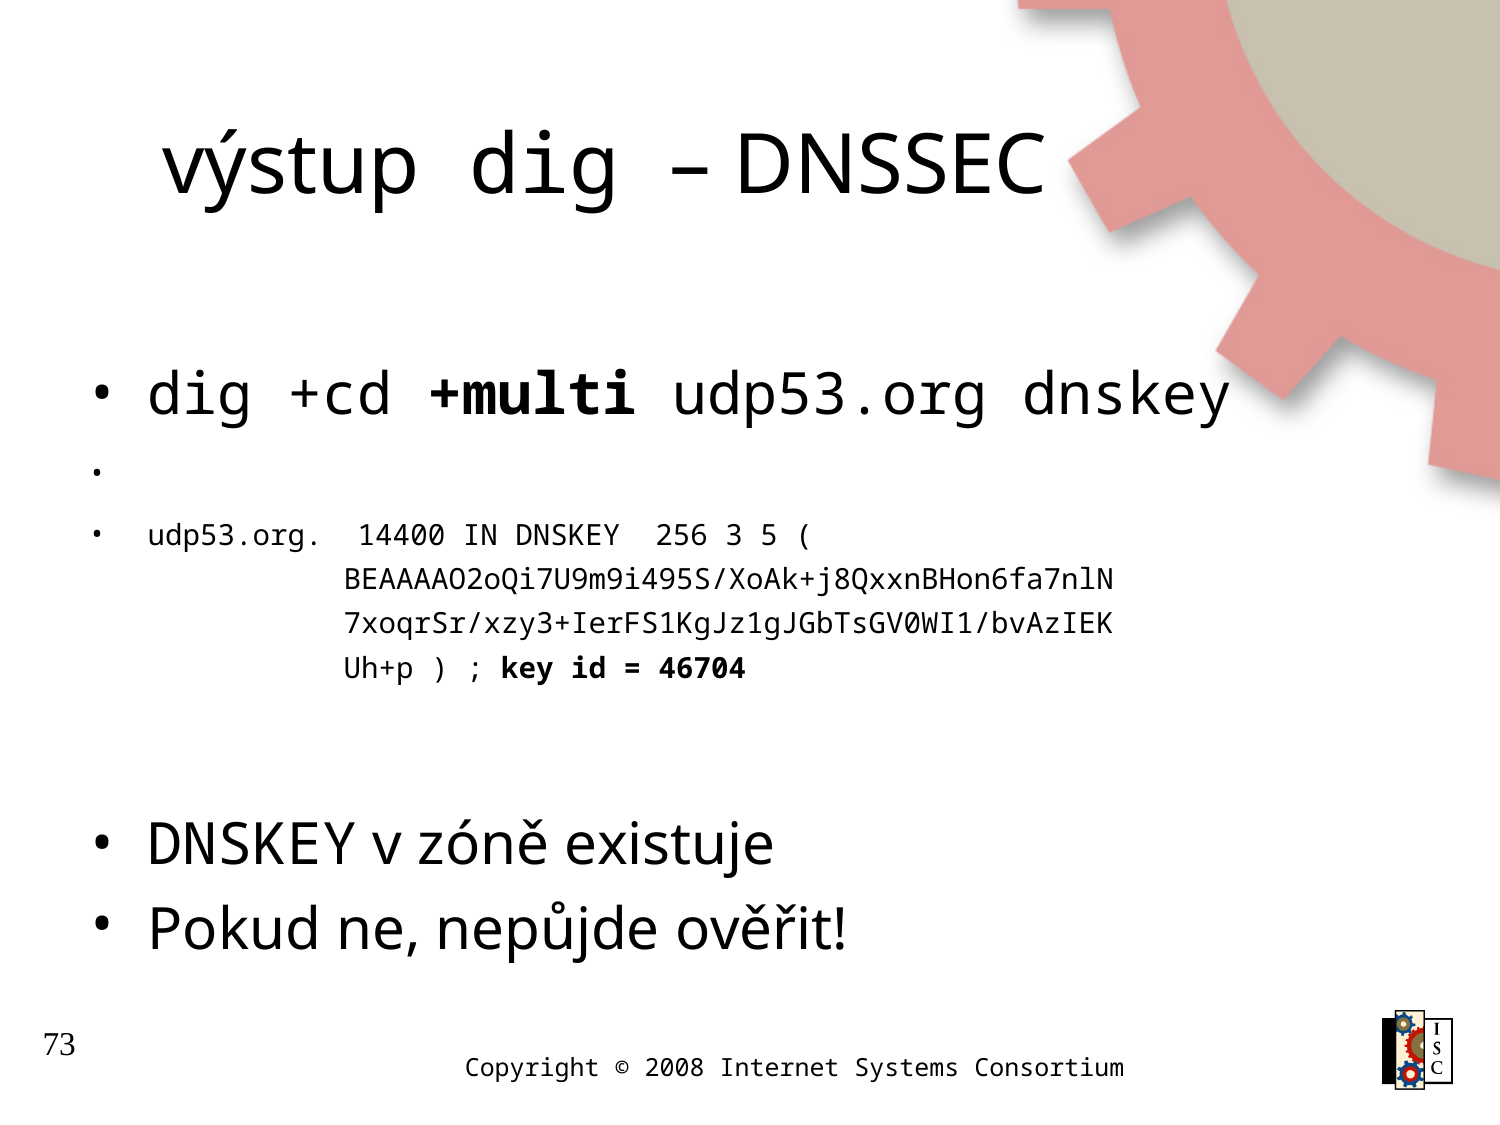

# výstup dig – DNSSEC
dig +cd +multi udp53.org dnskey
udp53.org. 14400 IN DNSKEY 256 3 5 (
 BEAAAAO2oQi7U9m9i495S/XoAk+j8QxxnBHon6fa7nlN
 7xoqrSr/xzy3+IerFS1KgJz1gJGbTsGV0WI1/bvAzIEK
 Uh+p ) ; key id = 46704
DNSKEY v zóně existuje
Pokud ne, nepůjde ověřit!